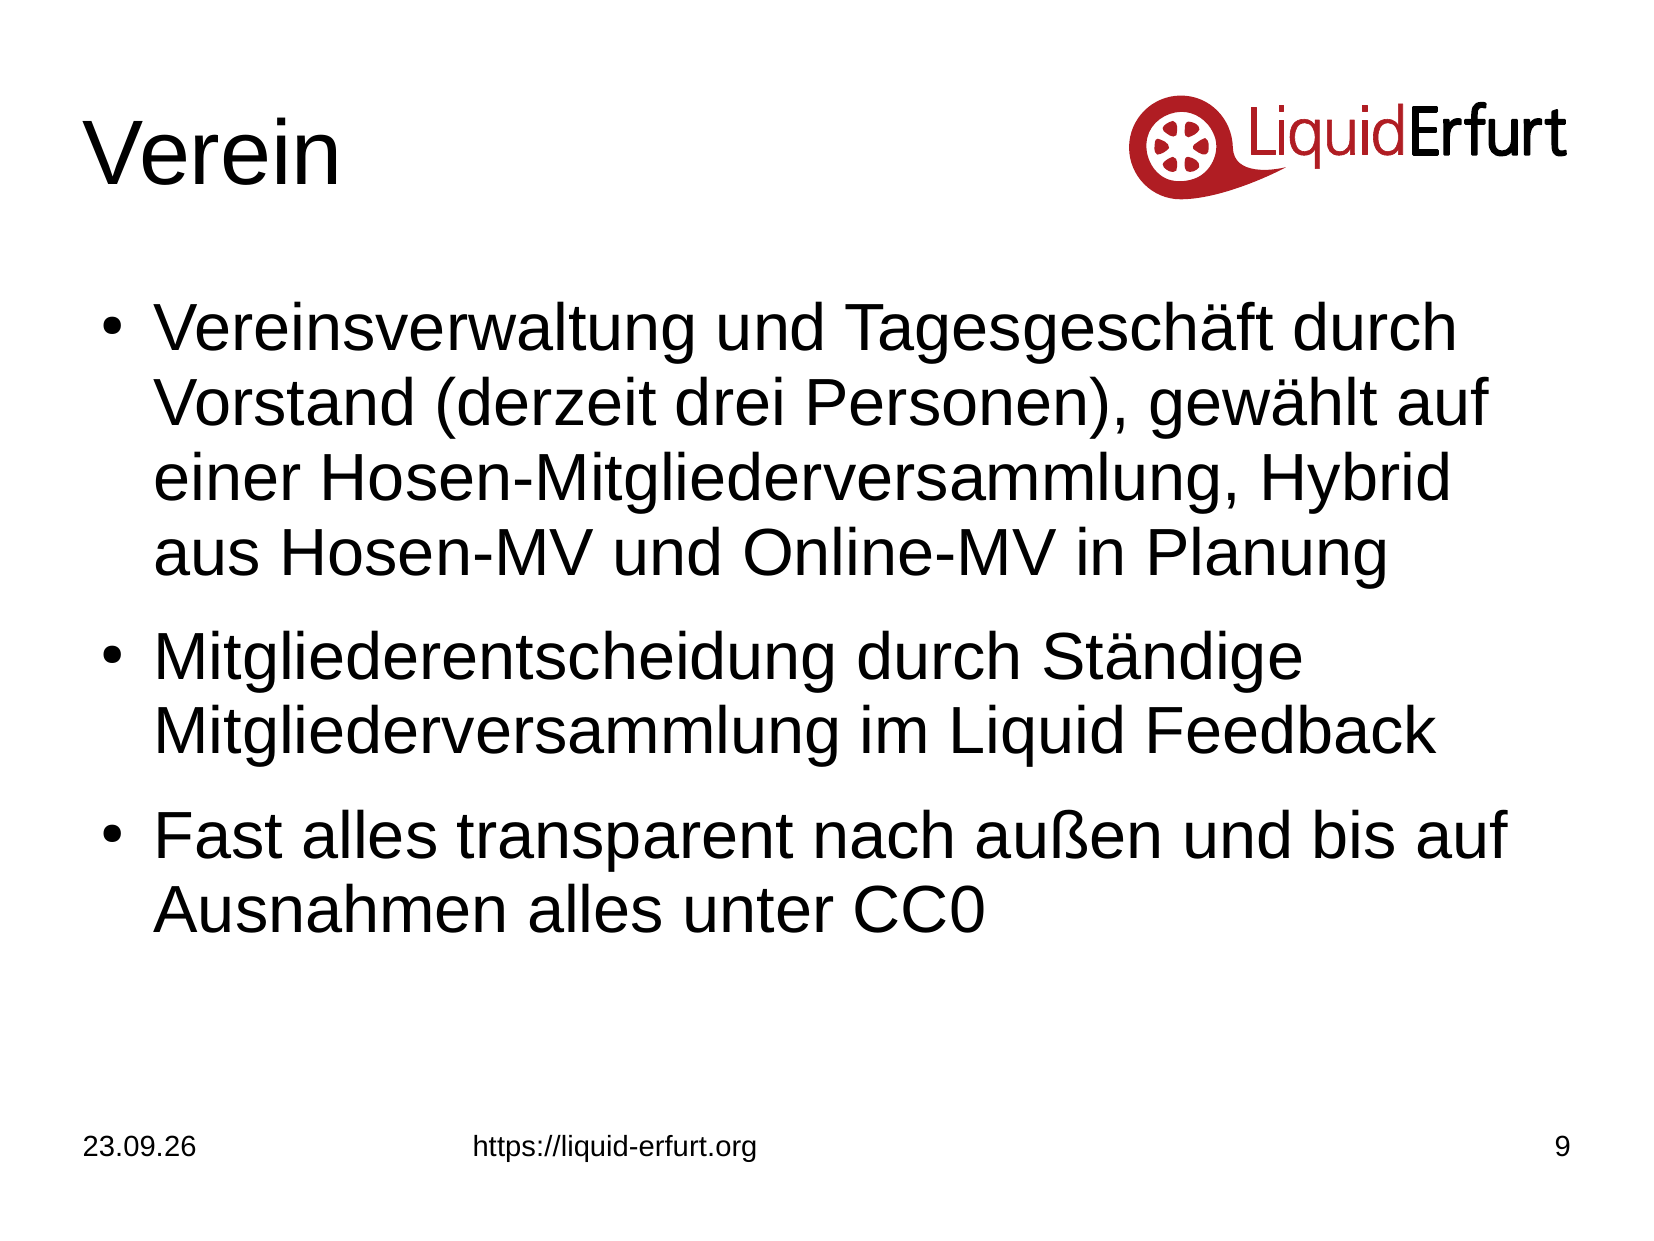

# Verein
Vereinsverwaltung und Tagesgeschäft durch Vorstand (derzeit drei Personen), gewählt auf einer Hosen-Mitgliederversammlung, Hybrid aus Hosen-MV und Online-MV in Planung
Mitgliederentscheidung durch Ständige Mitgliederversammlung im Liquid Feedback
Fast alles transparent nach außen und bis auf Ausnahmen alles unter CC0
https://liquid-erfurt.org
9